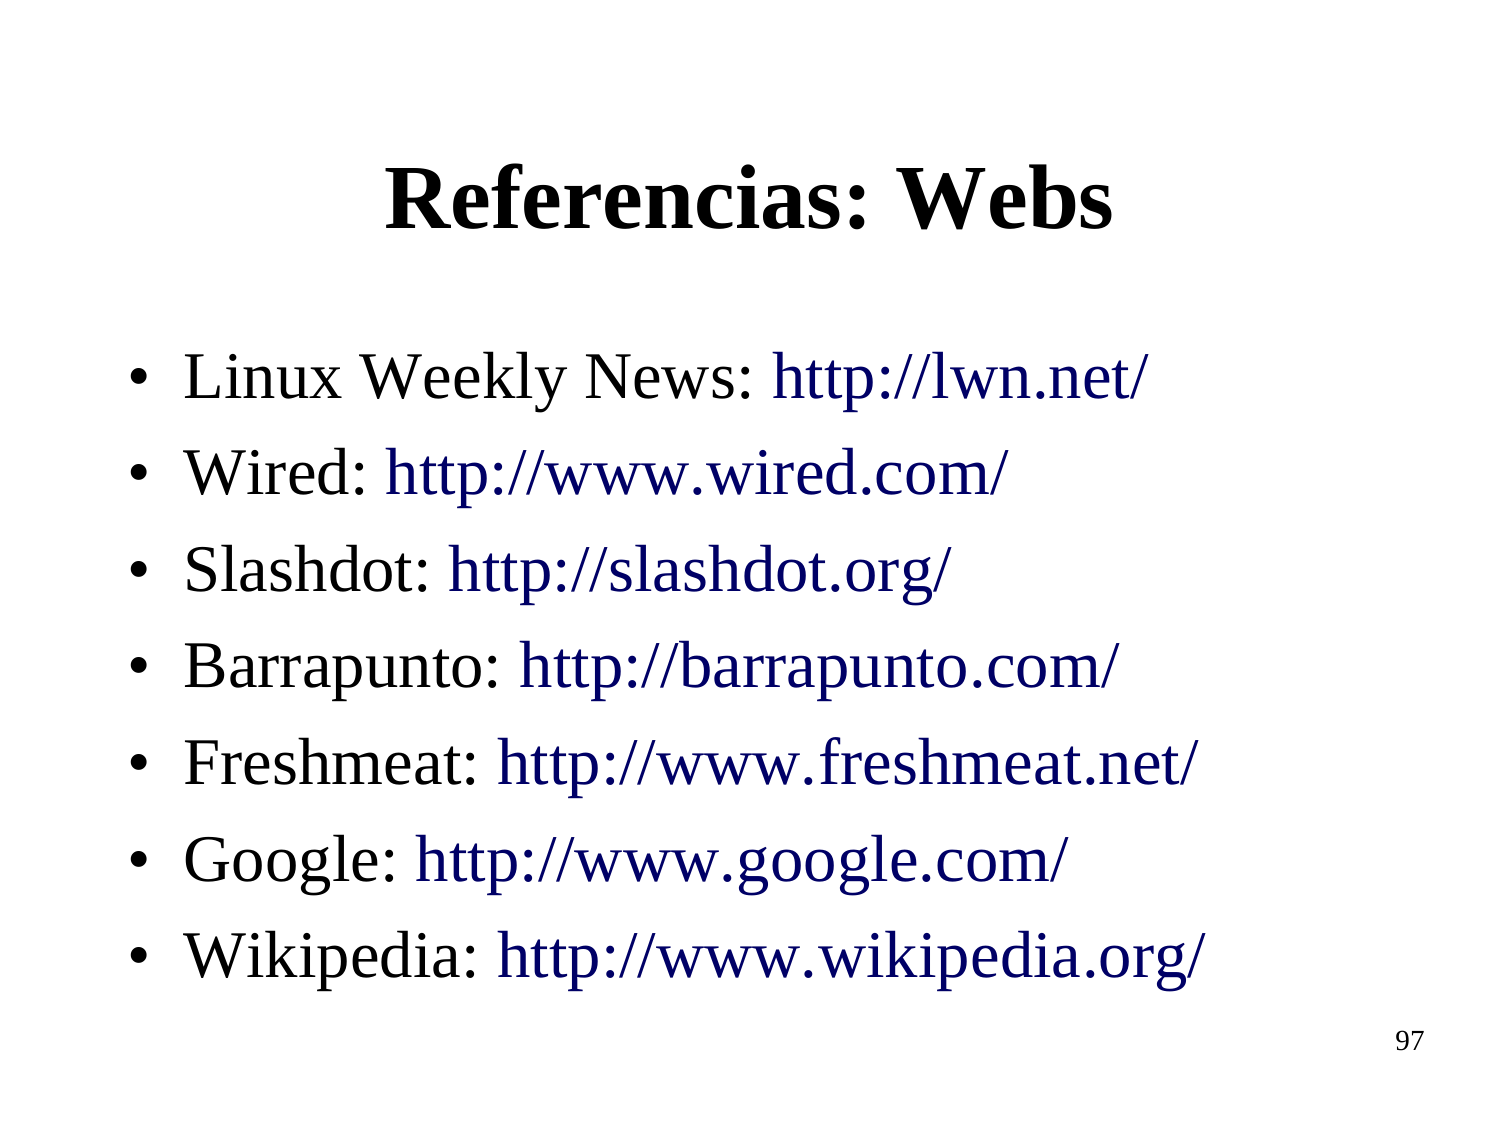

# Referencias: Webs
Linux Weekly News: http://lwn.net/
Wired: http://www.wired.com/
Slashdot: http://slashdot.org/
Barrapunto: http://barrapunto.com/
Freshmeat: http://www.freshmeat.net/
Google: http://www.google.com/
Wikipedia: http://www.wikipedia.org/
97